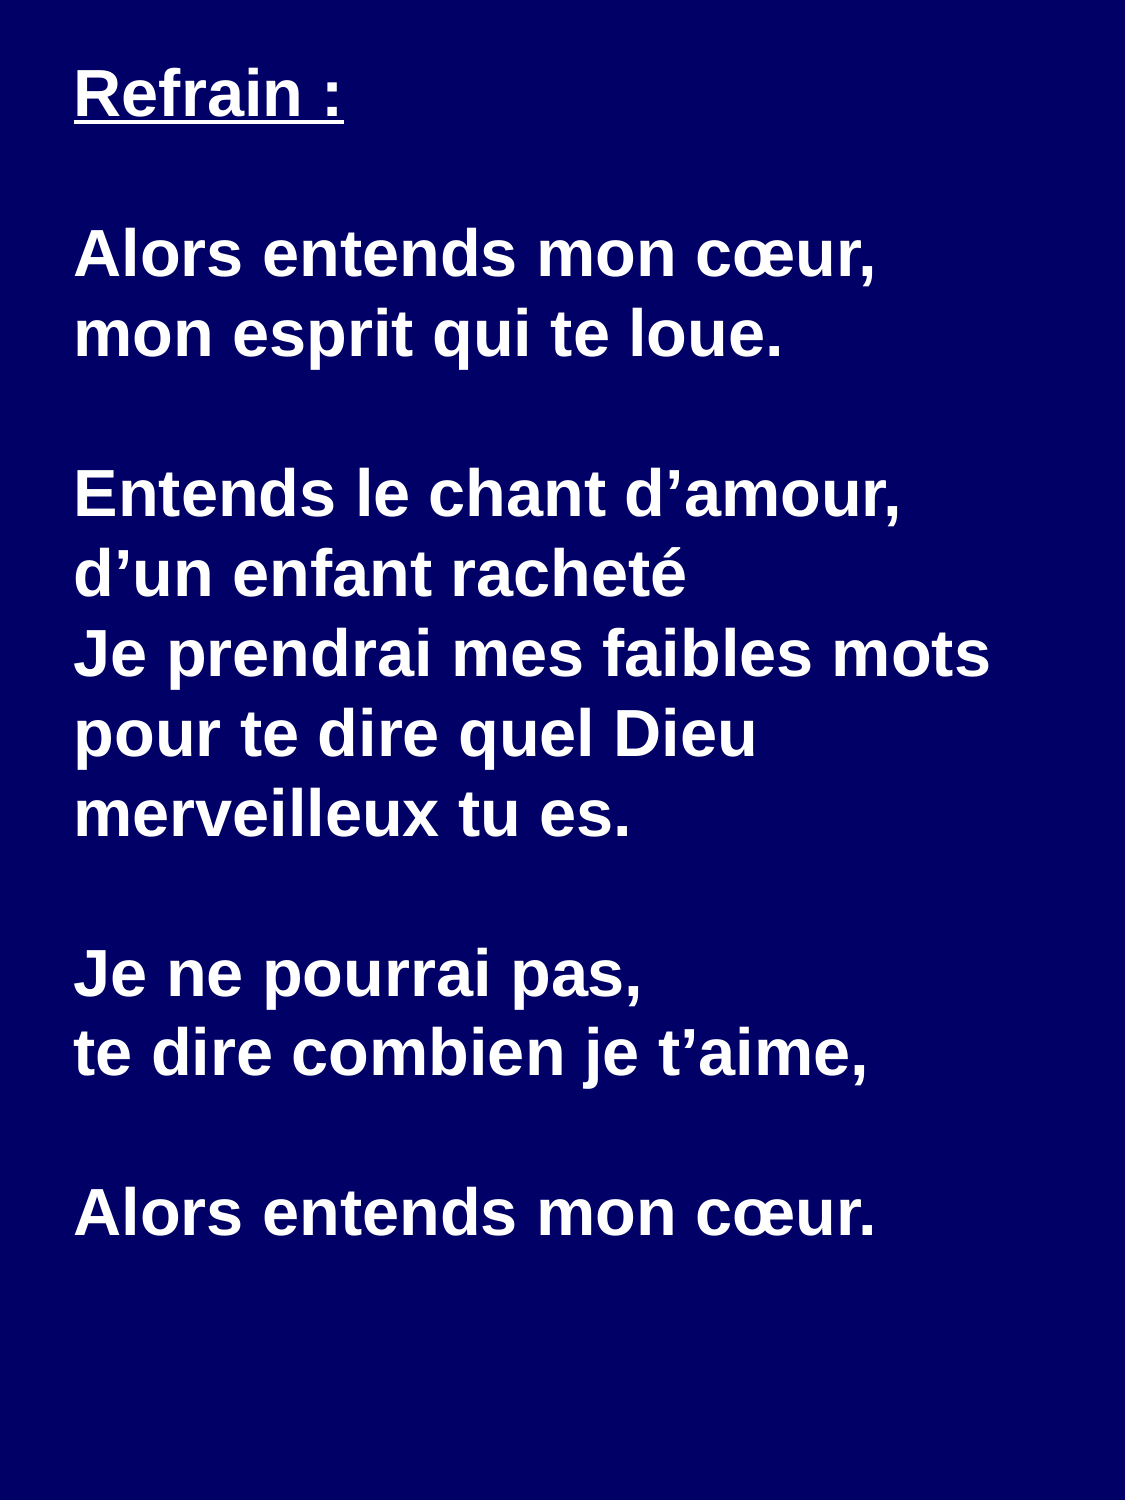

Refrain :
Alors entends mon cœur,
mon esprit qui te loue.
Entends le chant d’amour,
d’un enfant racheté
Je prendrai mes faibles mots
pour te dire quel Dieu
merveilleux tu es.
Je ne pourrai pas,
te dire combien je t’aime,
Alors entends mon cœur.